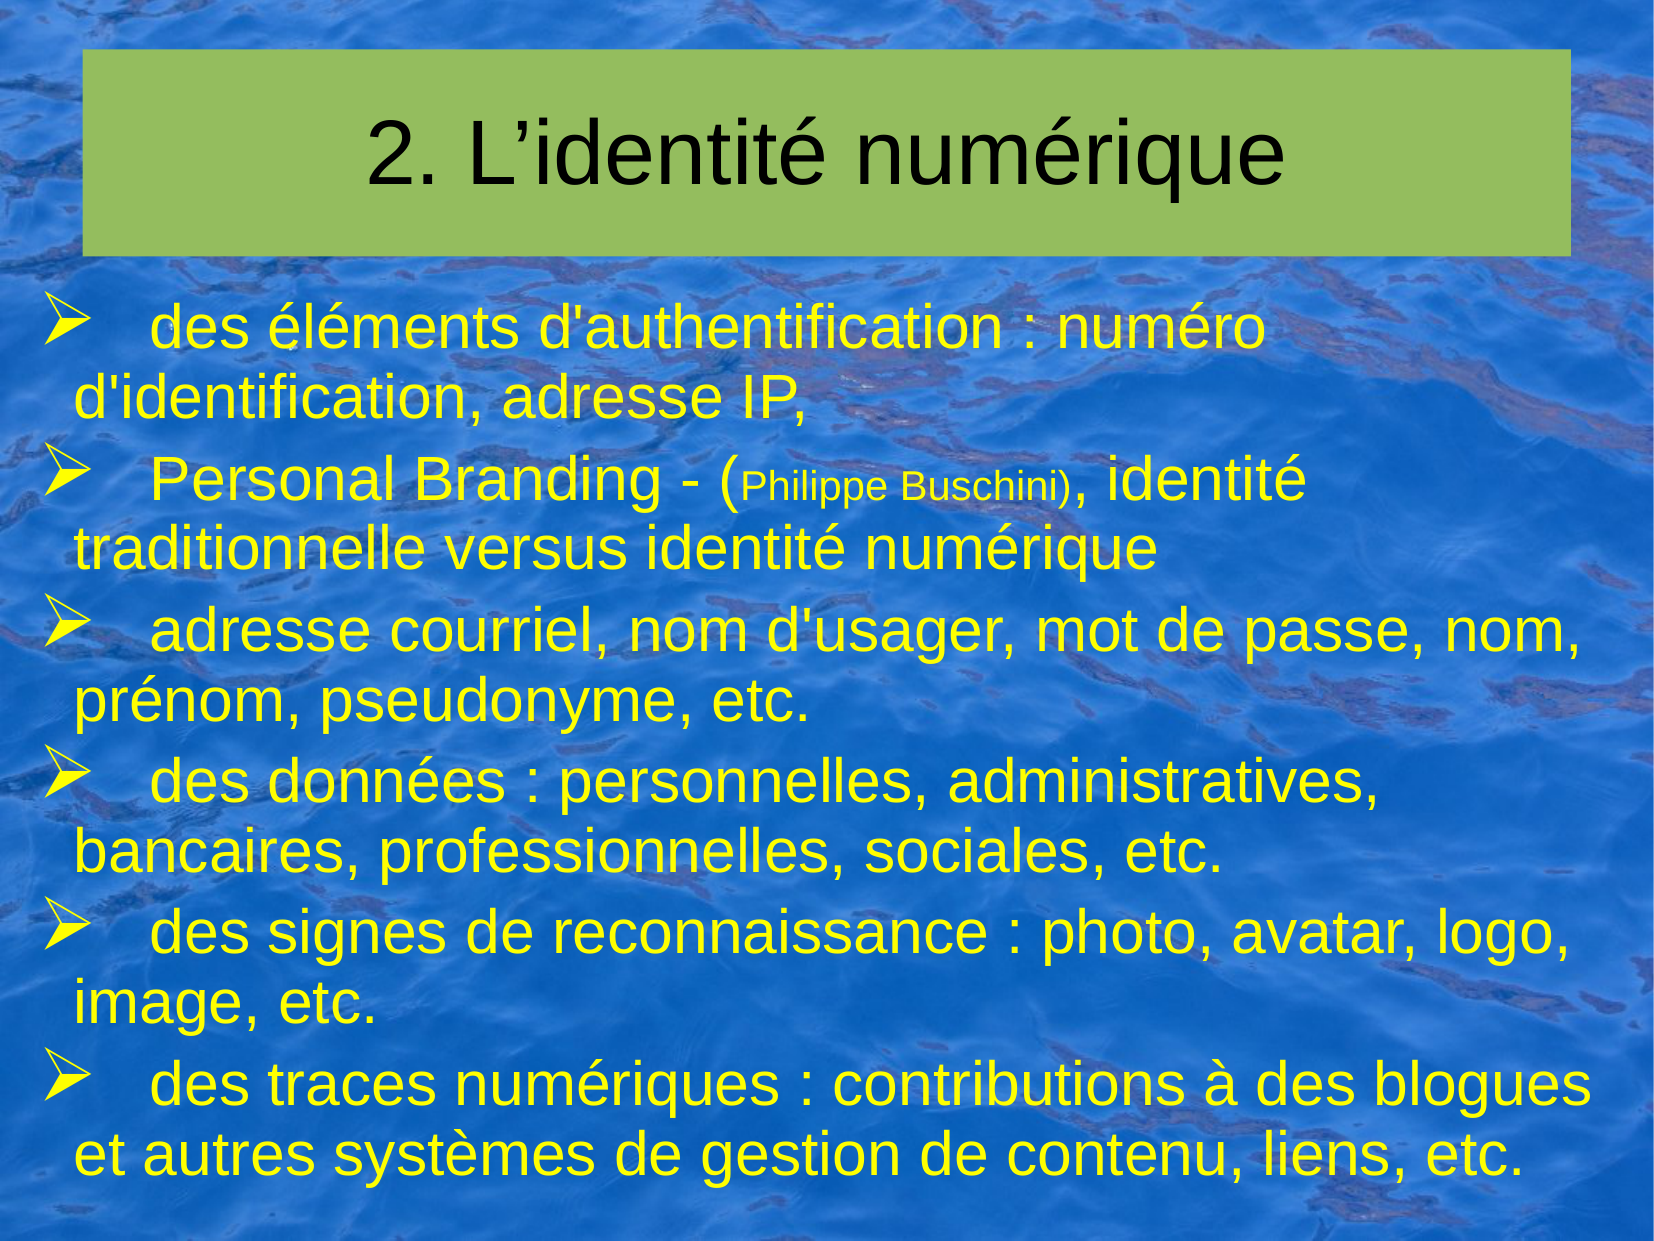

# 2. L’identité numérique
 des éléments d'authentification : numéro d'identification, adresse IP,
 Personal Branding - (Philippe Buschini), identité traditionnelle versus identité numérique
 adresse courriel, nom d'usager, mot de passe, nom, prénom, pseudonyme, etc.
 des données : personnelles, administratives, bancaires, professionnelles, sociales, etc.
 des signes de reconnaissance : photo, avatar, logo, image, etc.
 des traces numériques : contributions à des blogues et autres systèmes de gestion de contenu, liens, etc.